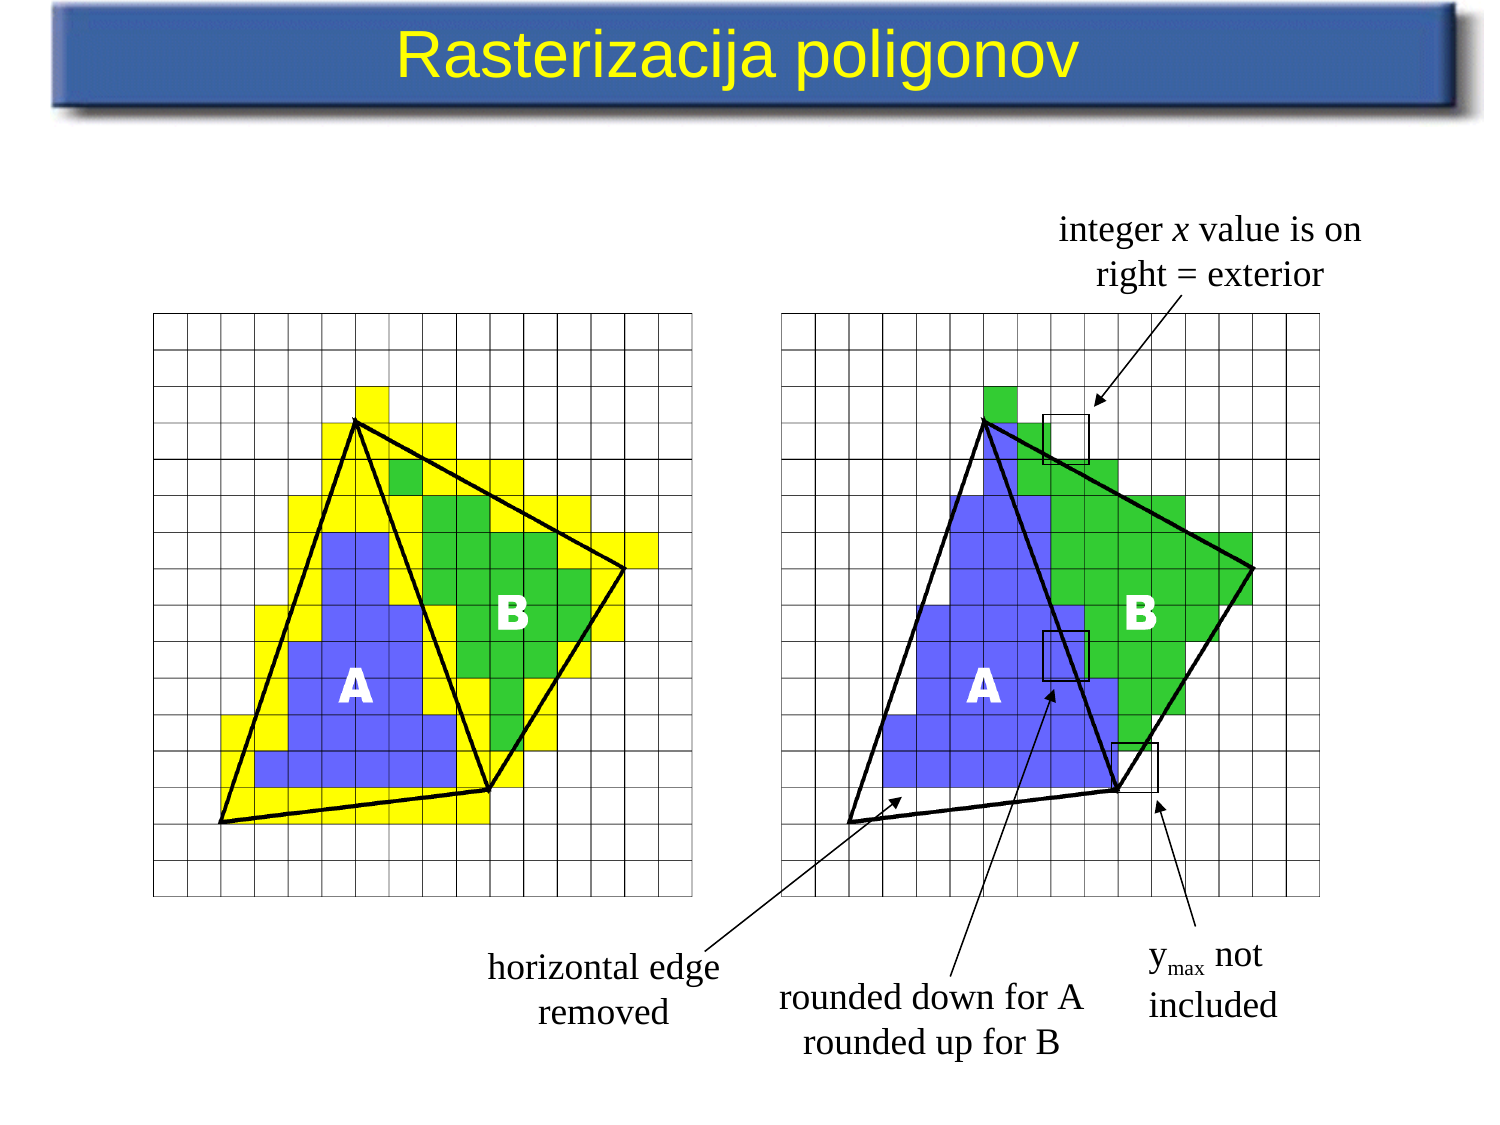

# Rasterizacija poligonov
integer x value is on
right = exterior
ymax not included
horizontal edge
removed
rounded down for A
rounded up for B